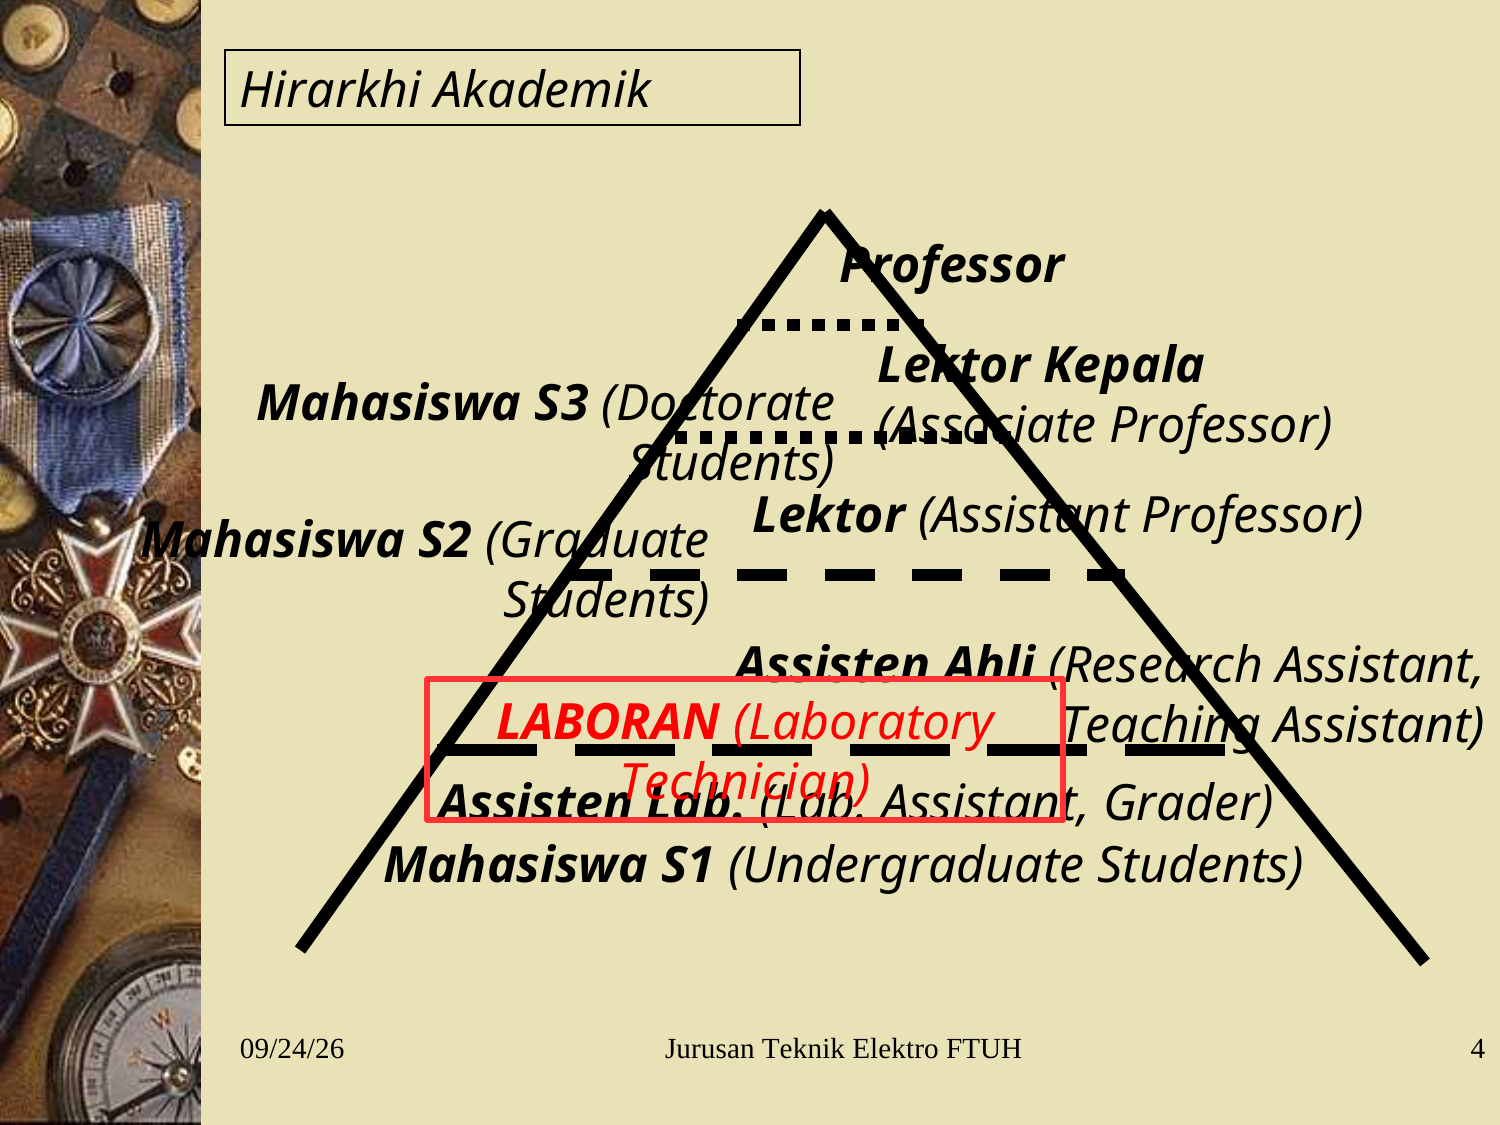

Hirarkhi Akademik
Professor
Lektor Kepala (Associate Professor)
Mahasiswa S3 (Doctorate Students)
Lektor (Assistant Professor)
Mahasiswa S2 (Graduate Students)
Assisten Ahli (Research Assistant, Teaching Assistant)
LABORAN (Laboratory Technician)
Assisten Lab. (Lab. Assistant, Grader)
Mahasiswa S1 (Undergraduate Students)
Jurusan Teknik Elektro FTUH
4